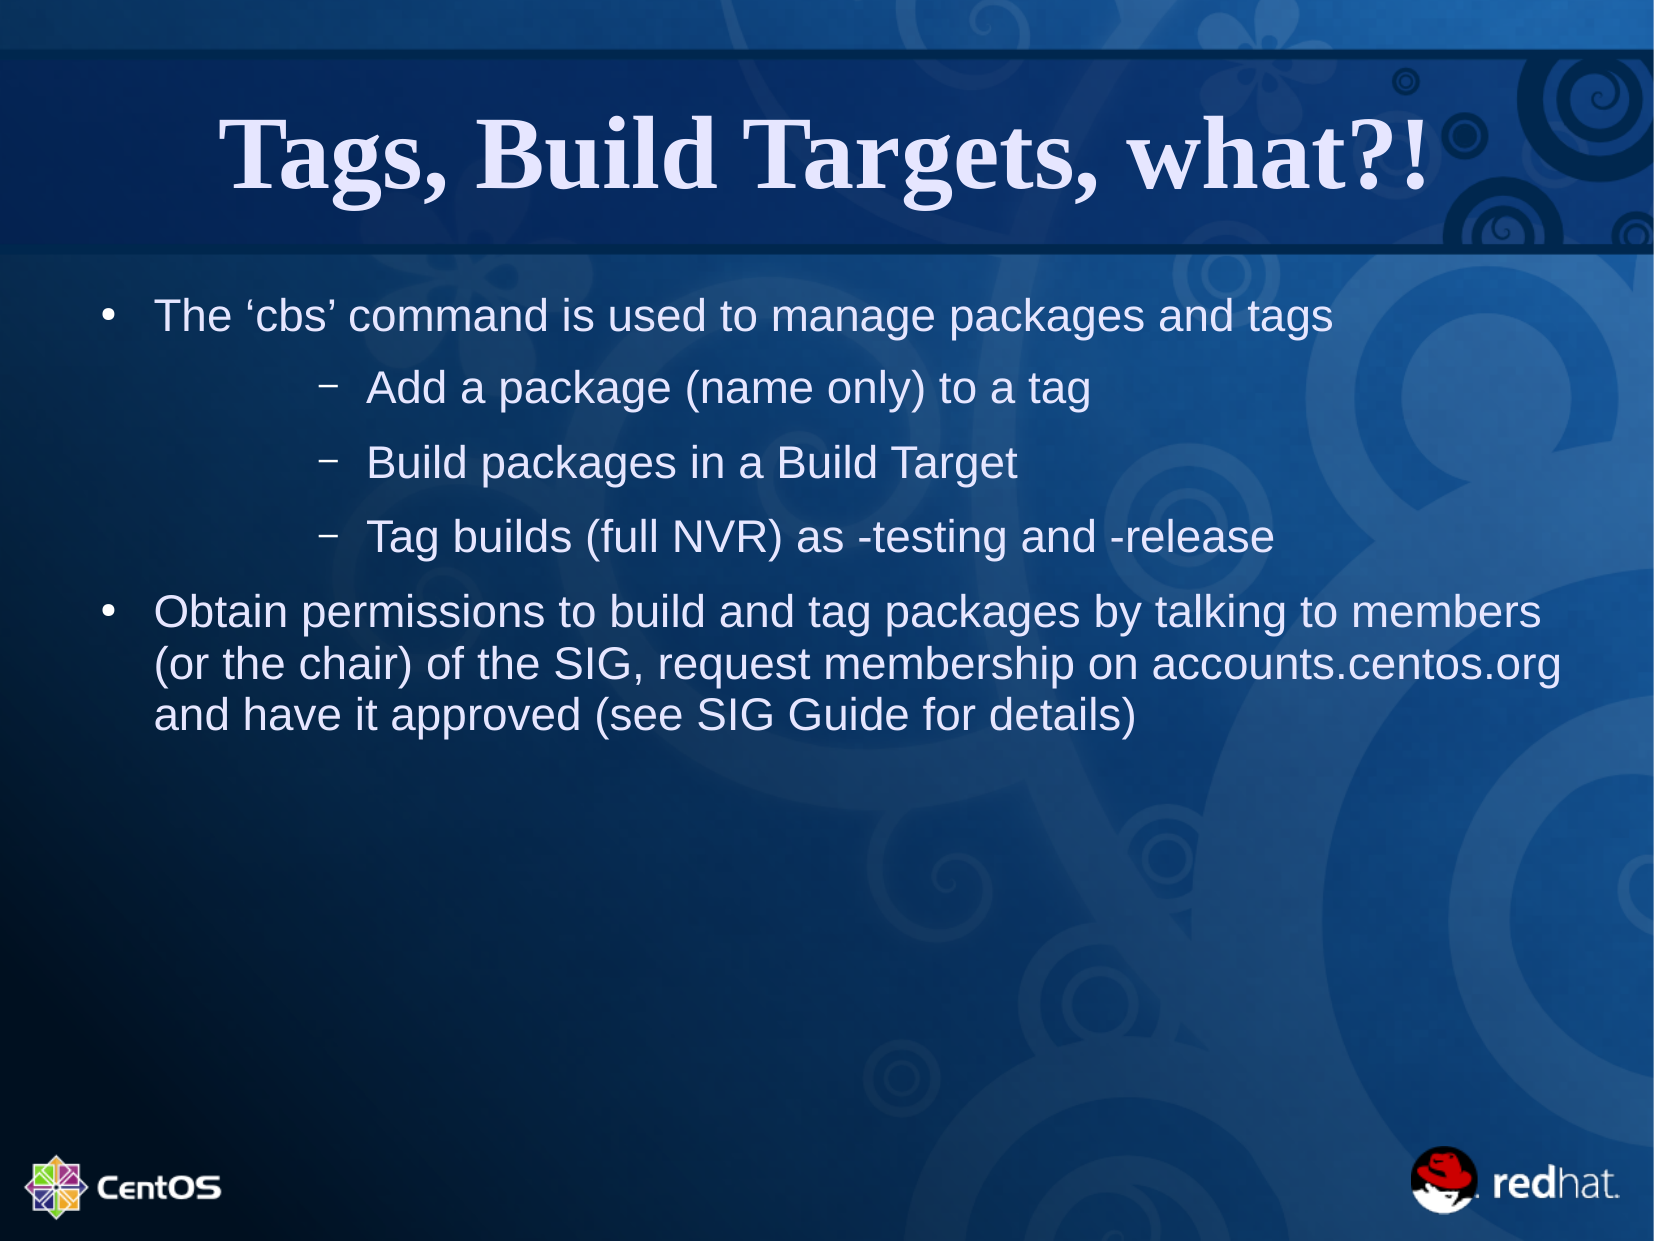

# Tags, Build Targets, what?!
The ‘cbs’ command is used to manage packages and tags
Add a package (name only) to a tag
Build packages in a Build Target
Tag builds (full NVR) as -testing and -release
Obtain permissions to build and tag packages by talking to members (or the chair) of the SIG, request membership on accounts.centos.org and have it approved (see SIG Guide for details)